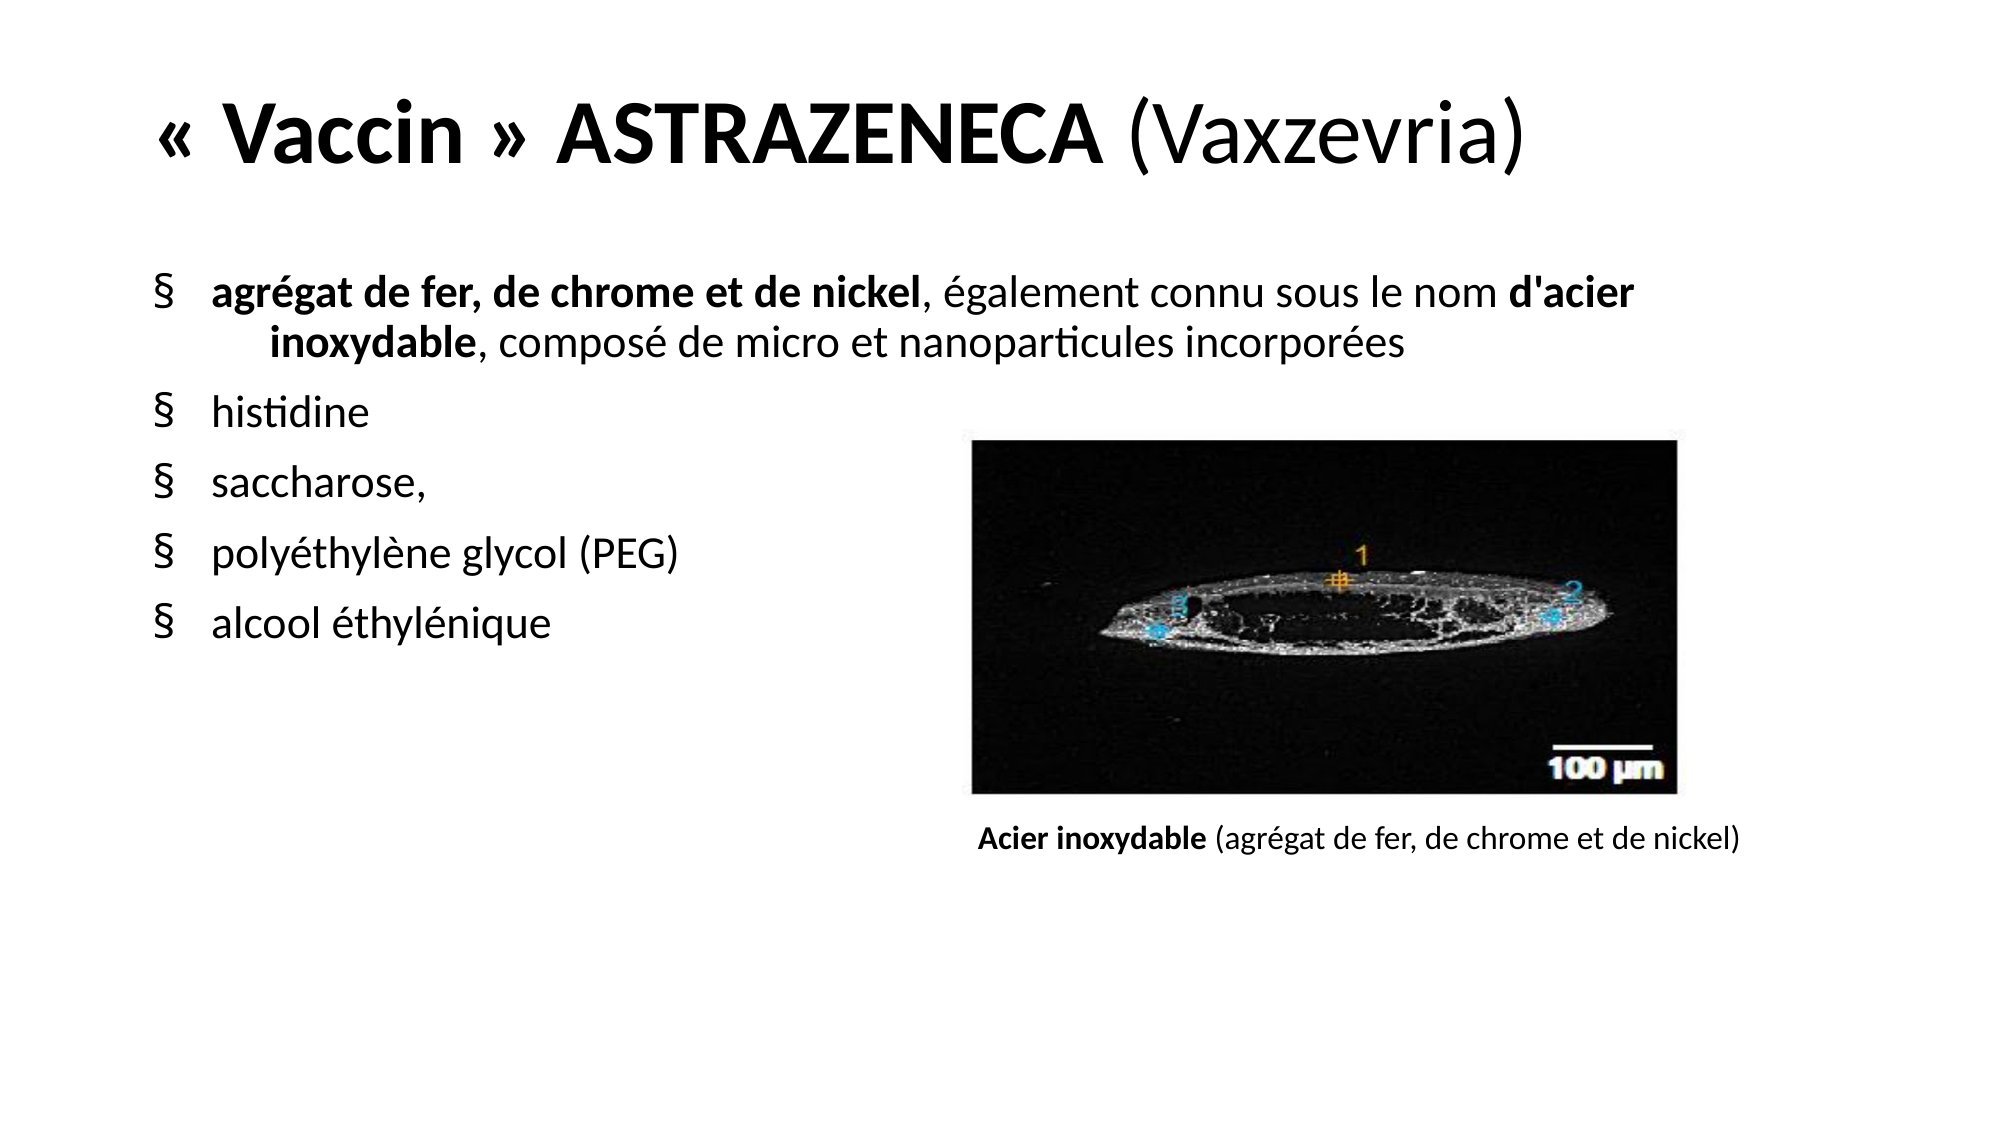

# « Vaccin » ASTRAZENECA (Vaxzevria)
agrégat de fer, de chrome et de nickel, également connu sous le nom d'acier inoxydable, composé de micro et nanoparticules incorporées
histidine
saccharose,
polyéthylène glycol (PEG)
alcool éthylénique
Acier inoxydable (agrégat de fer, de chrome et de nickel)